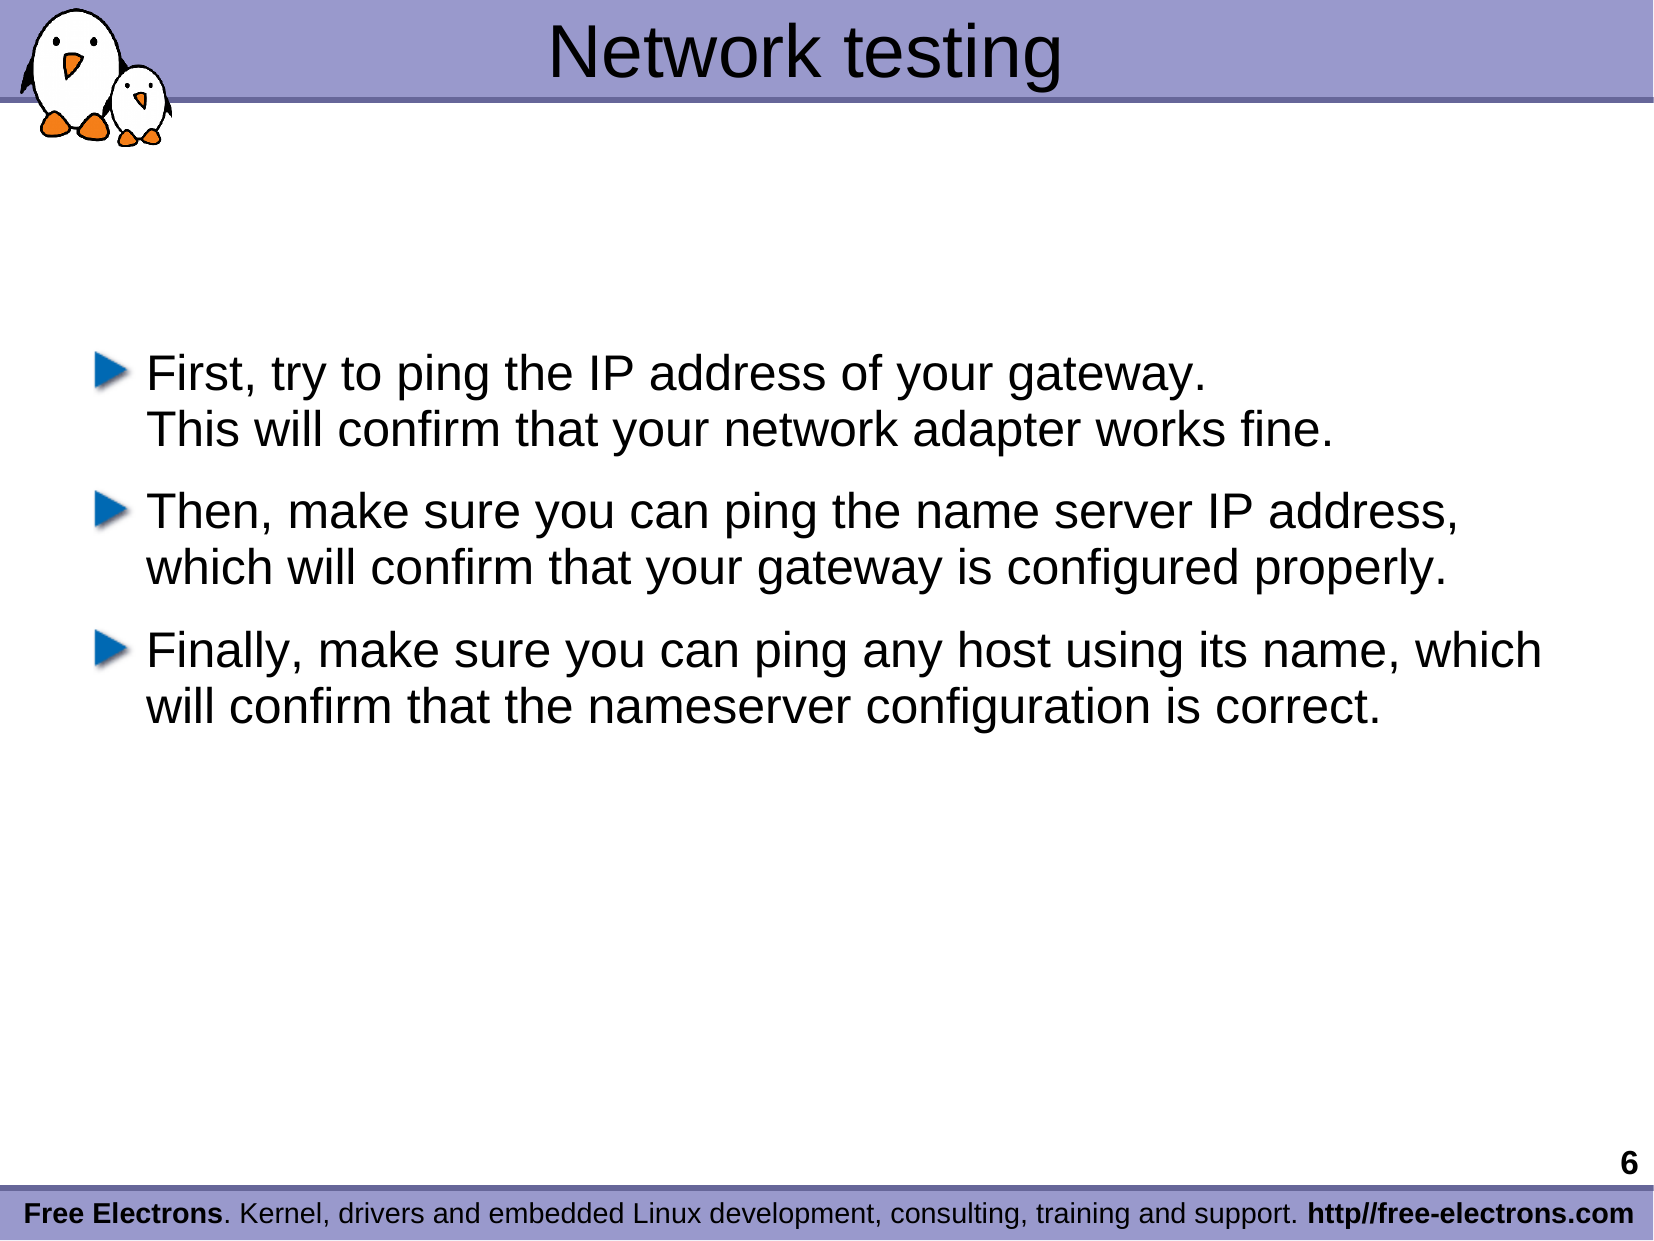

# Network testing
First, try to ping the IP address of your gateway.
This will confirm that your network adapter works fine.
Then, make sure you can ping the name server IP address, which will confirm that your gateway is configured properly.
Finally, make sure you can ping any host using its name, which will confirm that the nameserver configuration is correct.